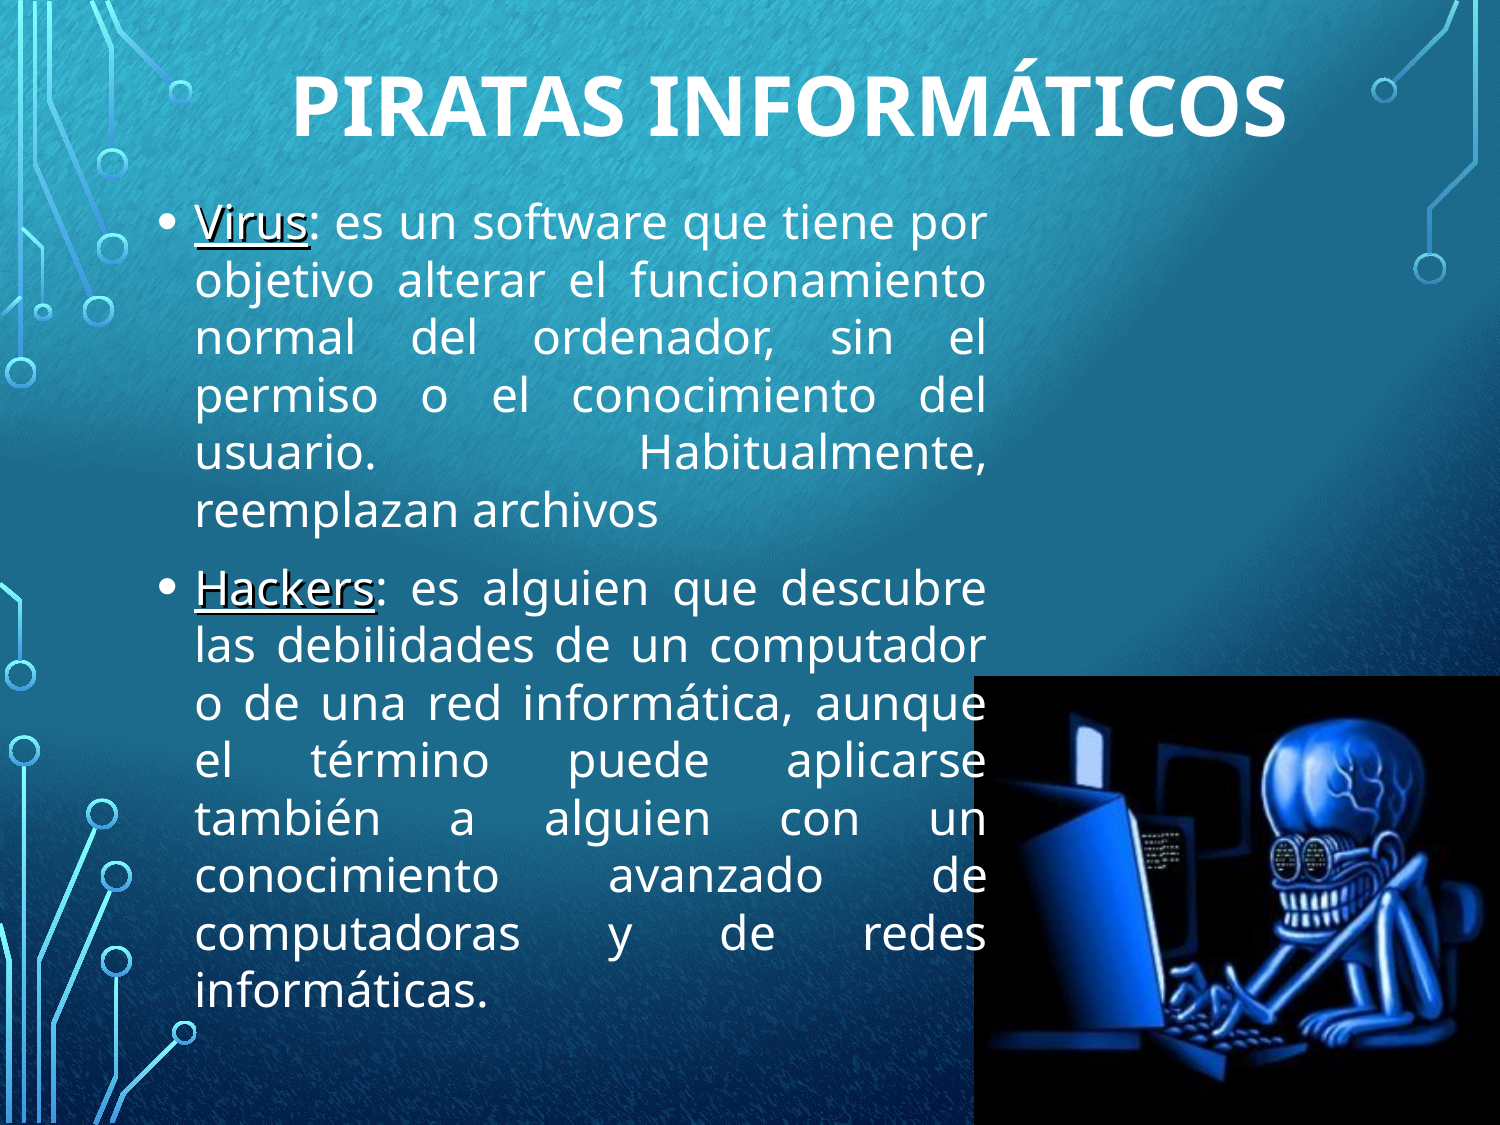

# Piratas informáticos
Virus: es un software que tiene por objetivo alterar el funcionamiento normal del ordenador, sin el permiso o el conocimiento del usuario. Habitualmente, reemplazan archivos
Hackers: es alguien que descubre las debilidades de un computador o de una red informática, aunque el término puede aplicarse también a alguien con un conocimiento avanzado de computadoras y de redes informáticas.